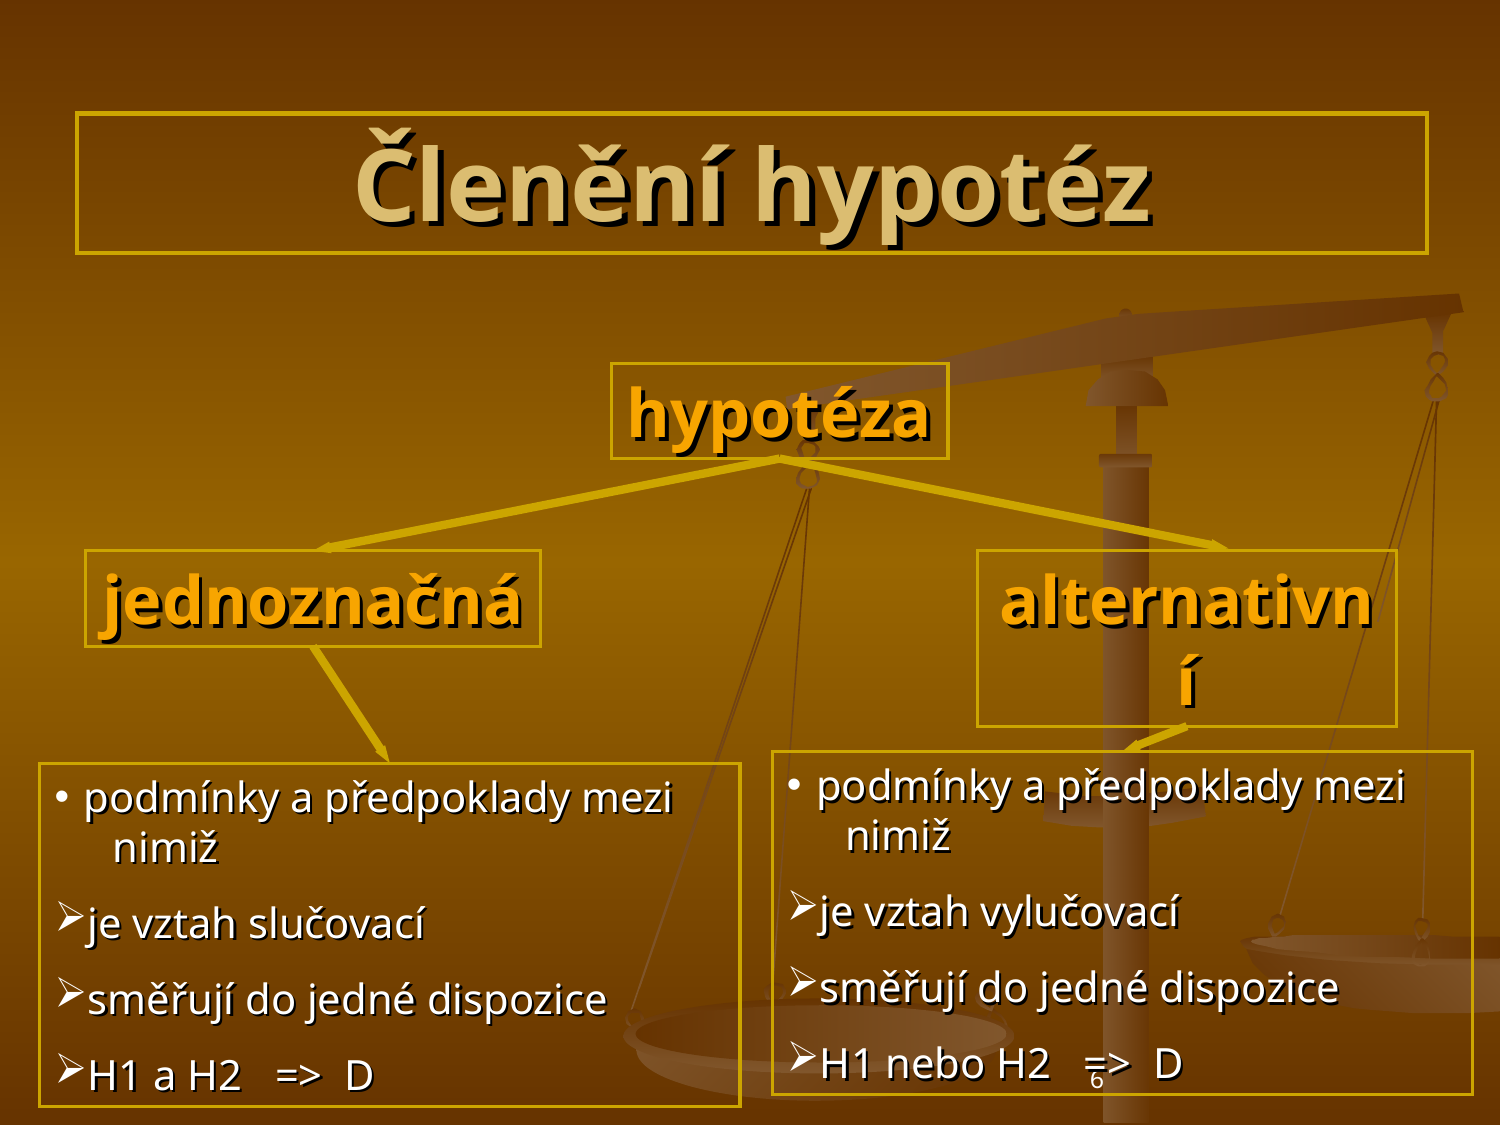

# Členění hypotéz
hypotéza
jednoznačná
alternativní
podmínky a předpoklady mezi nimiž
je vztah vylučovací
směřují do jedné dispozice
H1 nebo H2 => D
podmínky a předpoklady mezi nimiž
je vztah slučovací
směřují do jedné dispozice
H1 a H2 => D